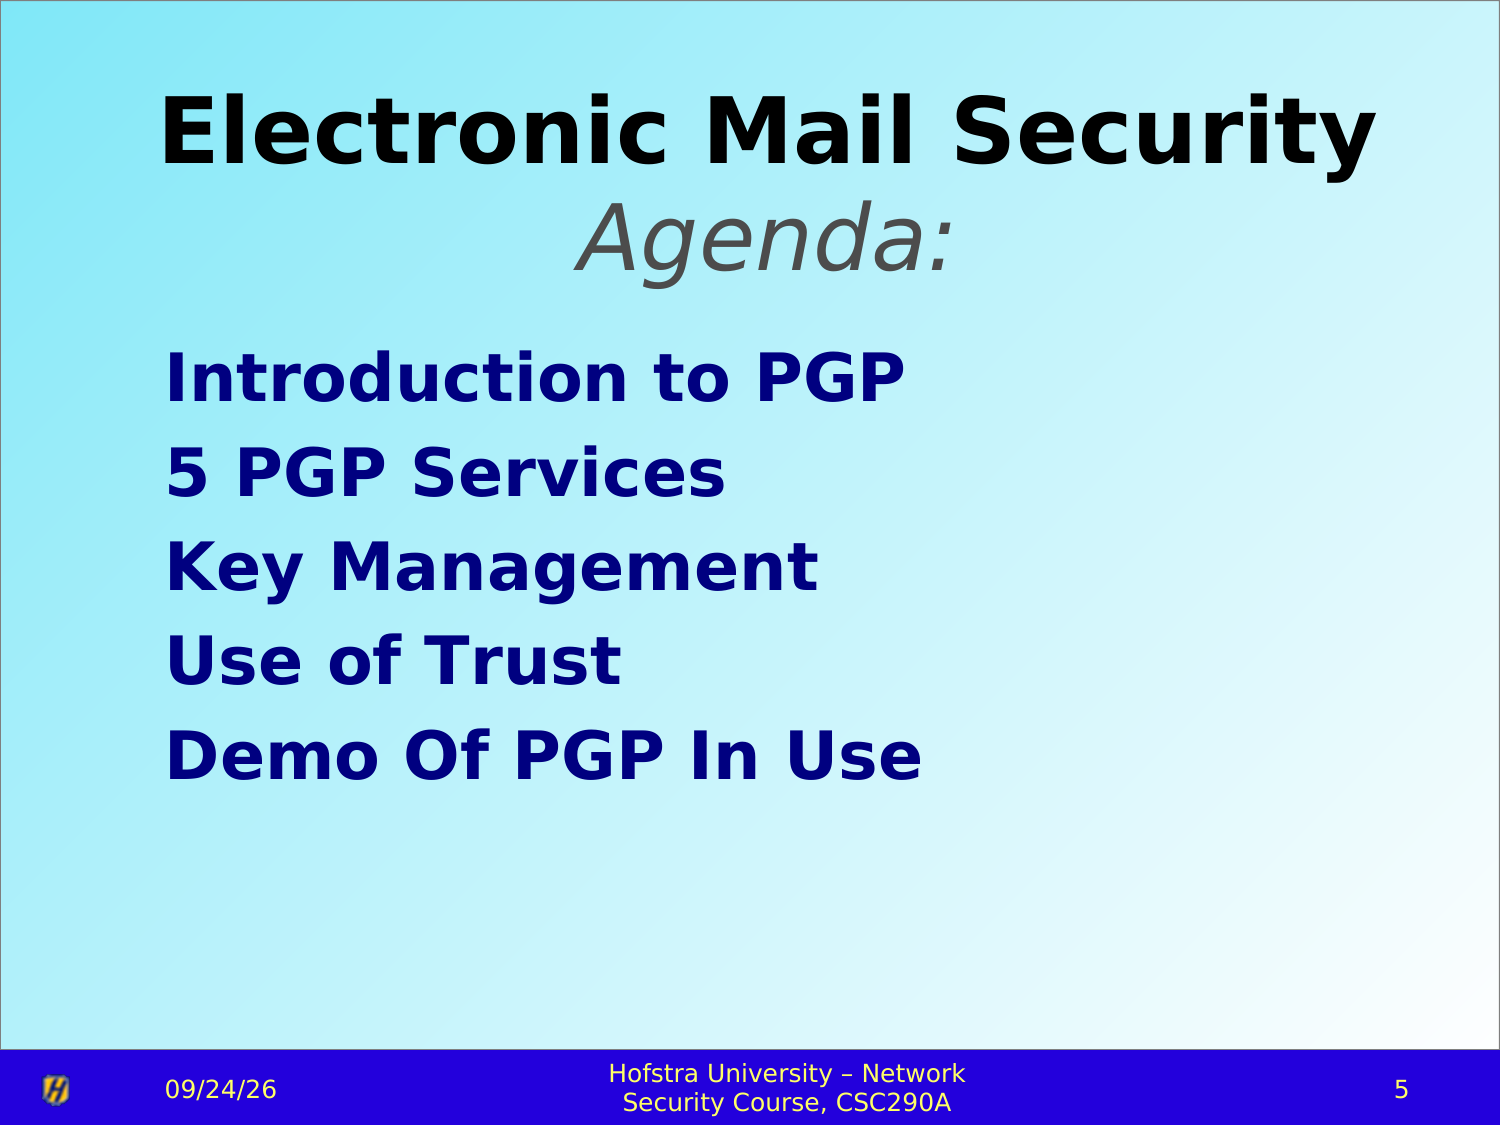

# Electronic Mail Security Agenda:
Introduction to PGP
5 PGP Services
Key Management
Use of Trust
Demo Of PGP In Use
5